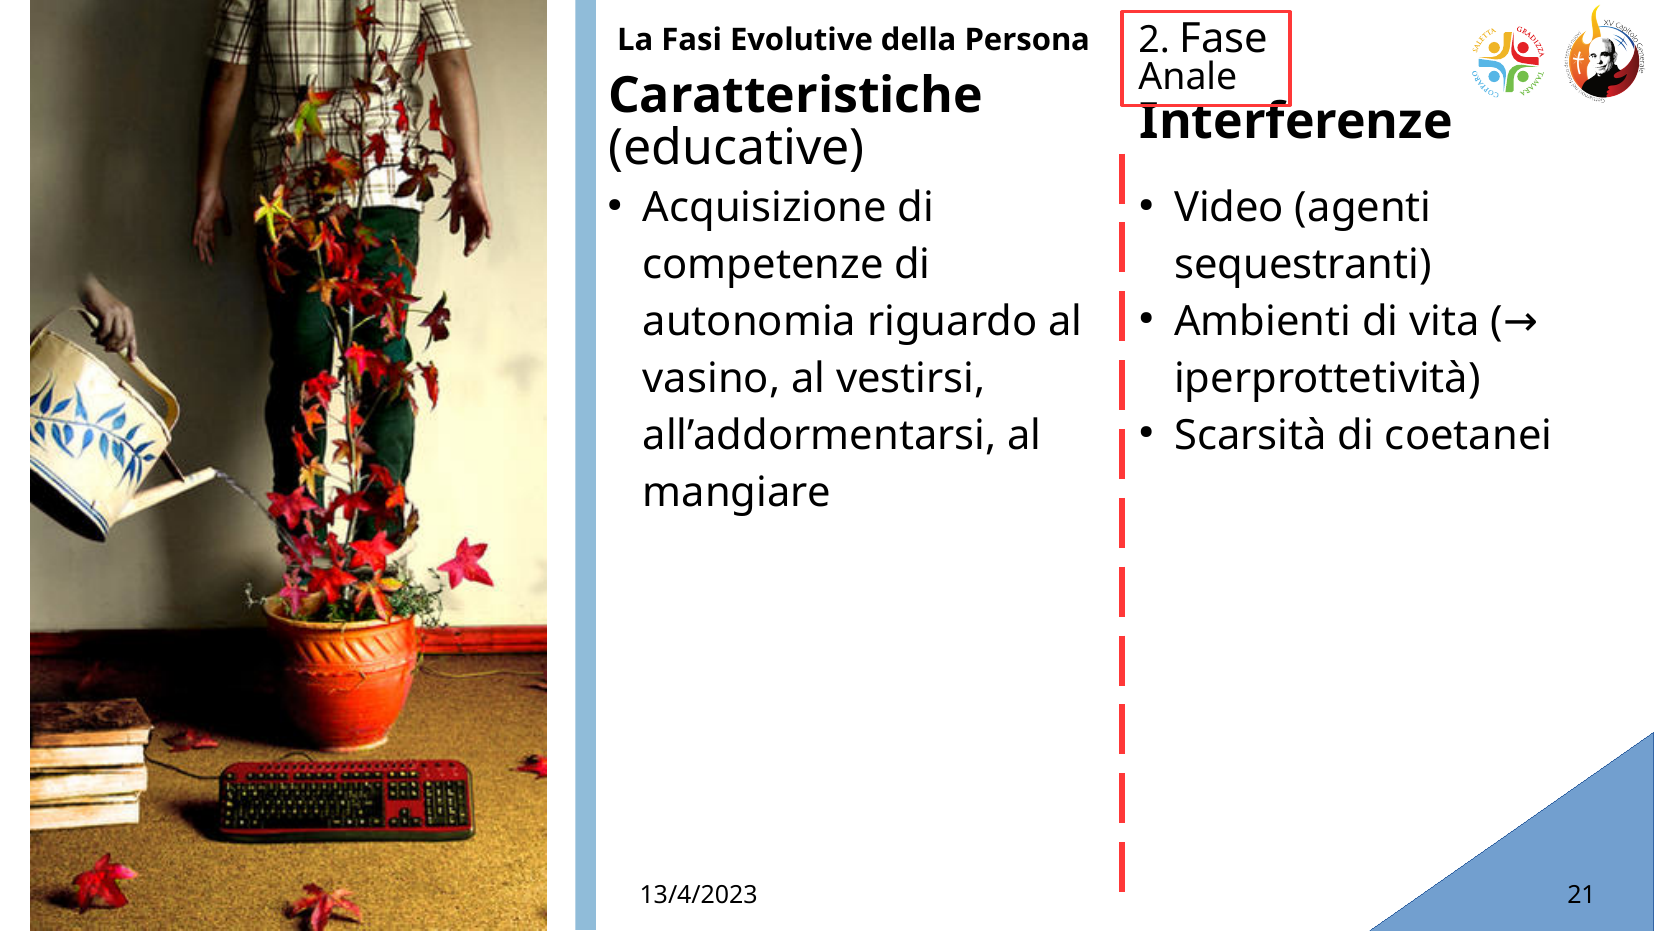

La Fasi Evolutive della Persona
2. Fase
Anale
Interferenze
Caratteristiche
(educative)
# Acquisizione di competenze di autonomia riguardo al vasino, al vestirsi, all’addormentarsi, al mangiare
Video (agenti sequestranti)
Ambienti di vita (→ iperprottetività)
Scarsità di coetanei